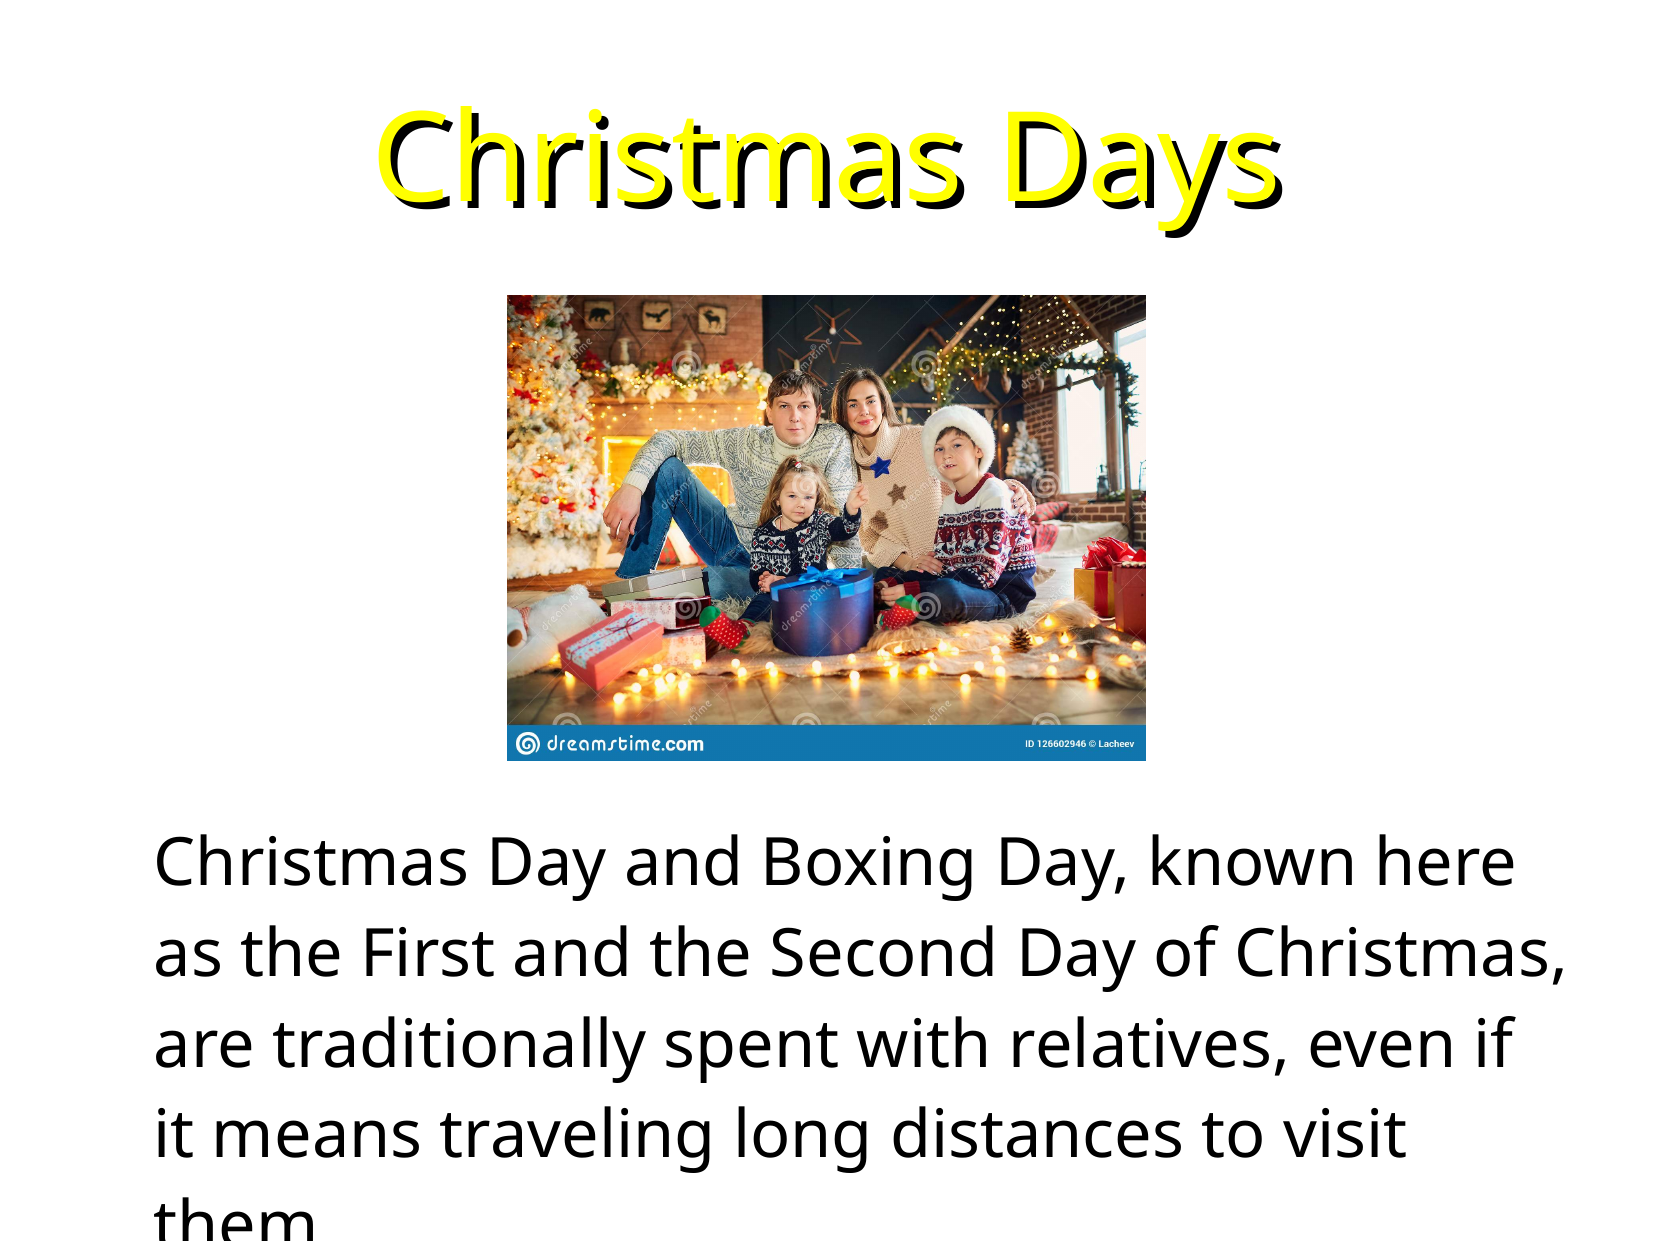

# Christmas Days
Christmas Day and Boxing Day, known here as the First and the Second Day of Christmas, are traditionally spent with relatives, even if it means traveling long distances to visit them